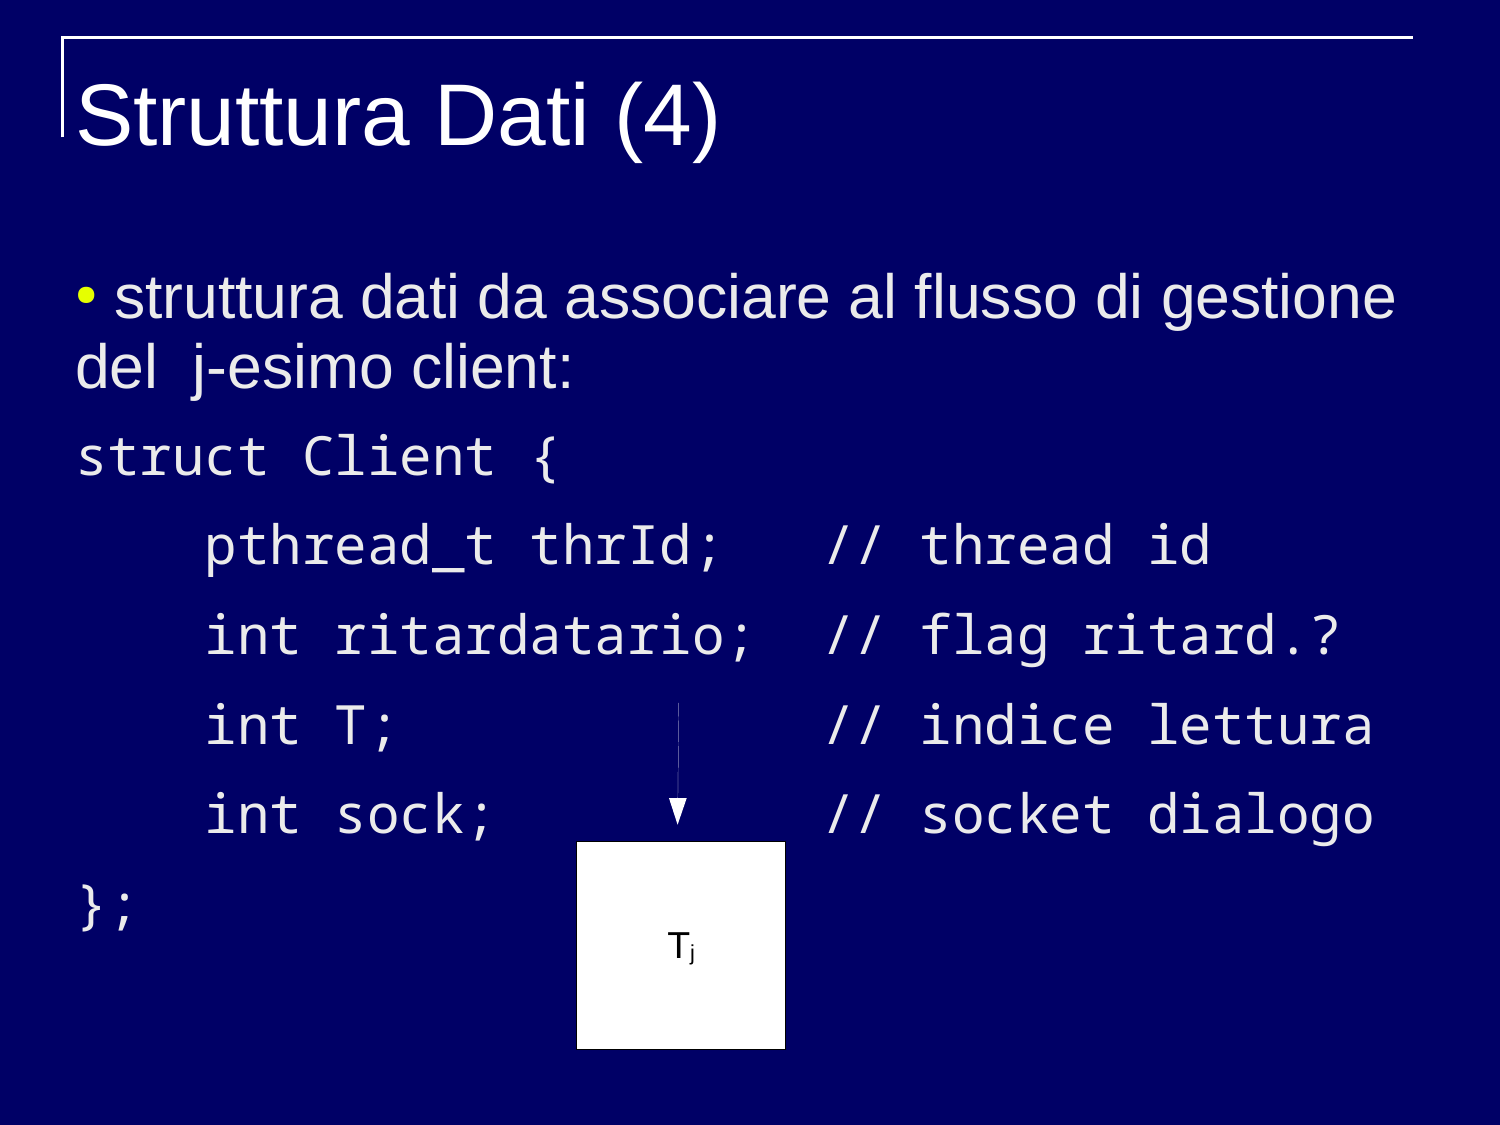

# Struttura Dati (4)
 struttura dati da associare al flusso di gestione del j-esimo client:
struct Client {
 pthread_t thrId; // thread id
 int ritardatario; // flag ritard.?
 int T; // indice lettura
 int sock; // socket dialogo
};
Tj